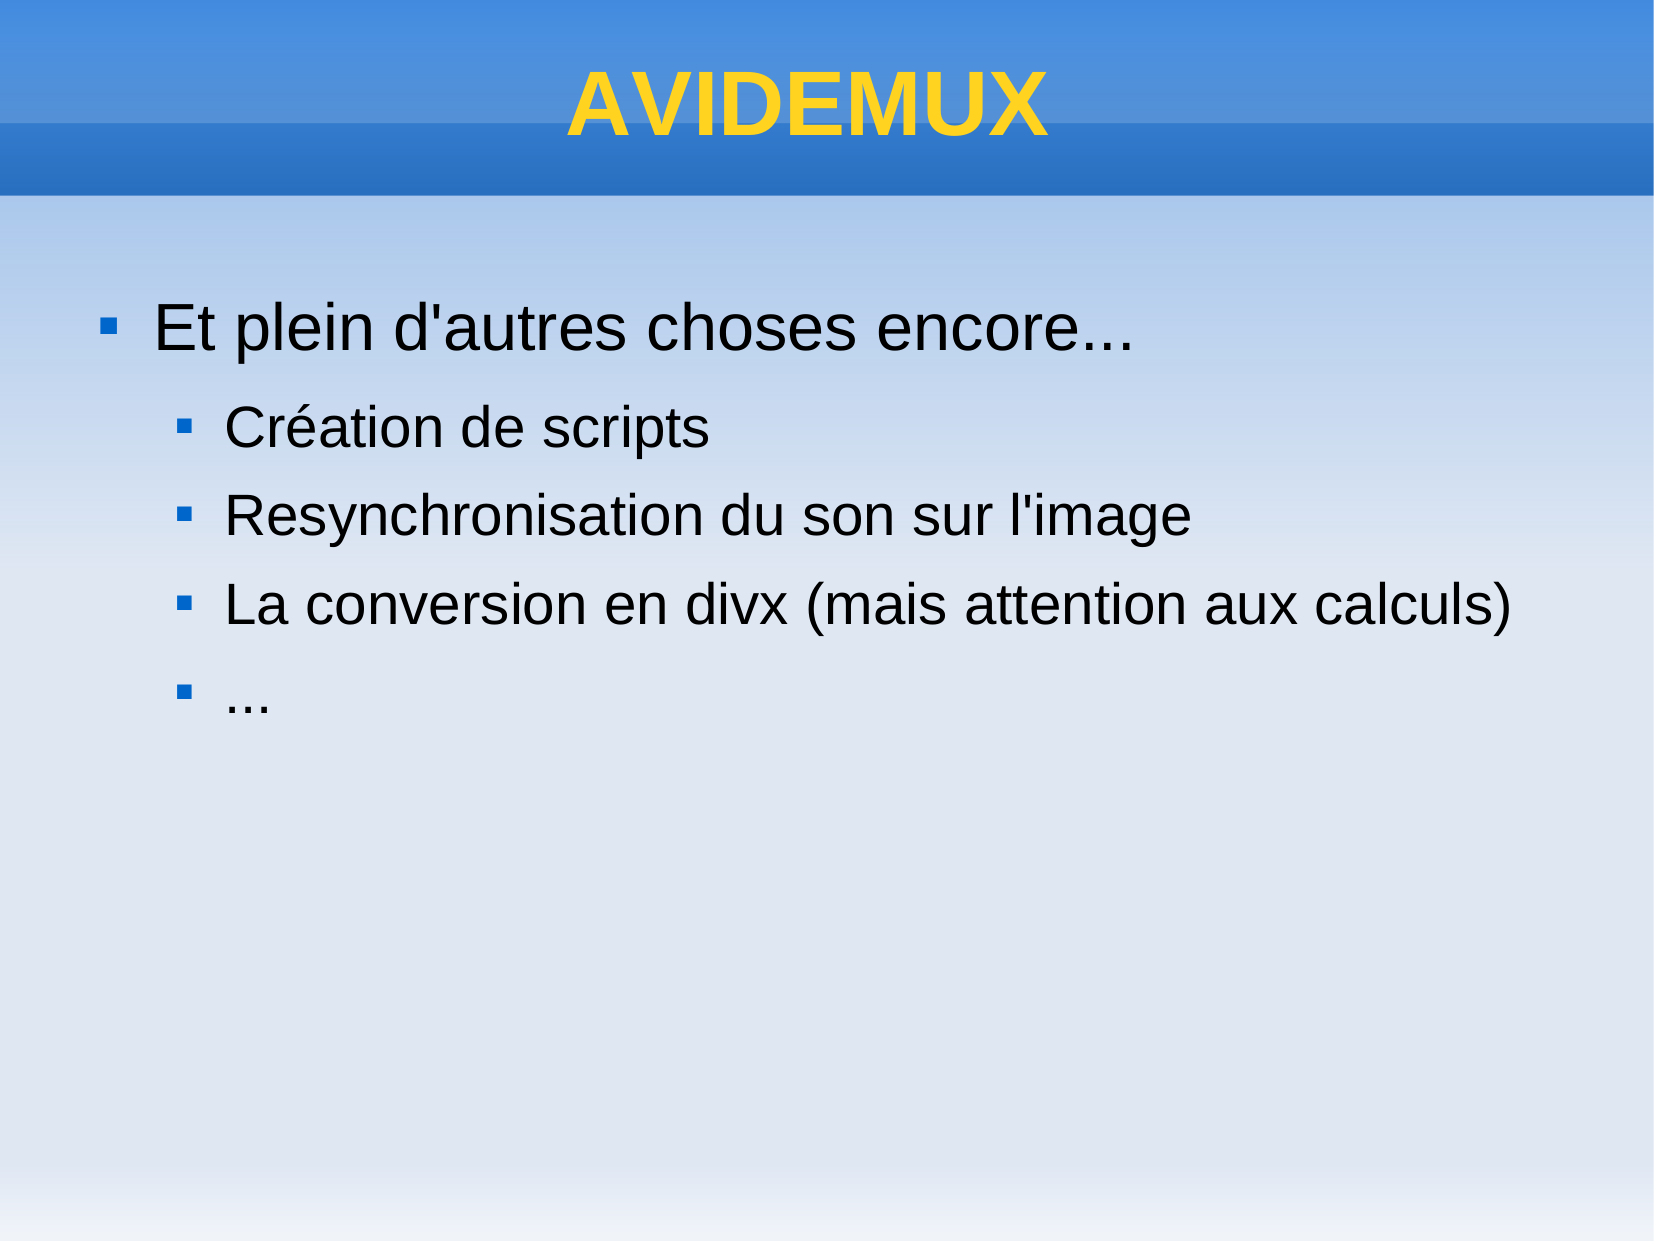

# AVIDEMUX
Et plein d'autres choses encore...
Création de scripts
Resynchronisation du son sur l'image
La conversion en divx (mais attention aux calculs)
...